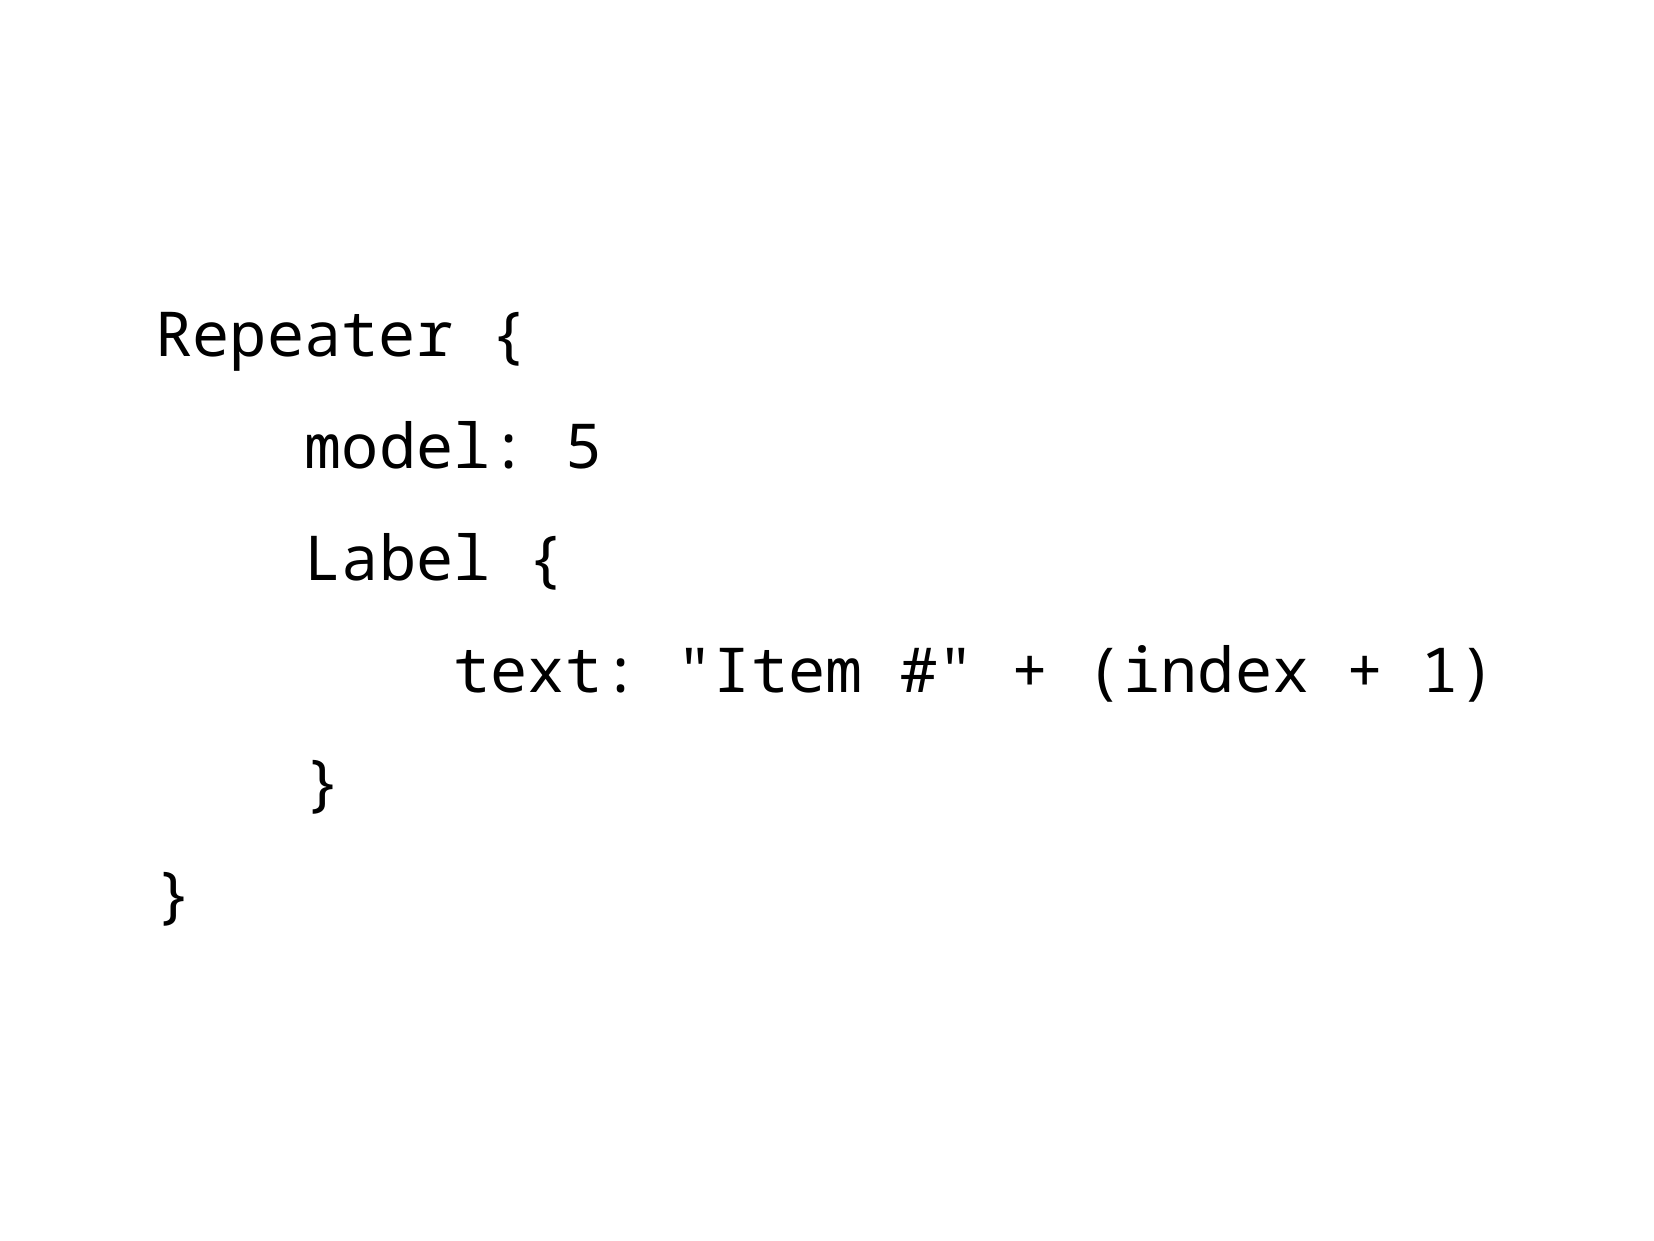

# Repeater {
 model: 5
 Label {
 text: "Item #" + (index + 1)
 }
}